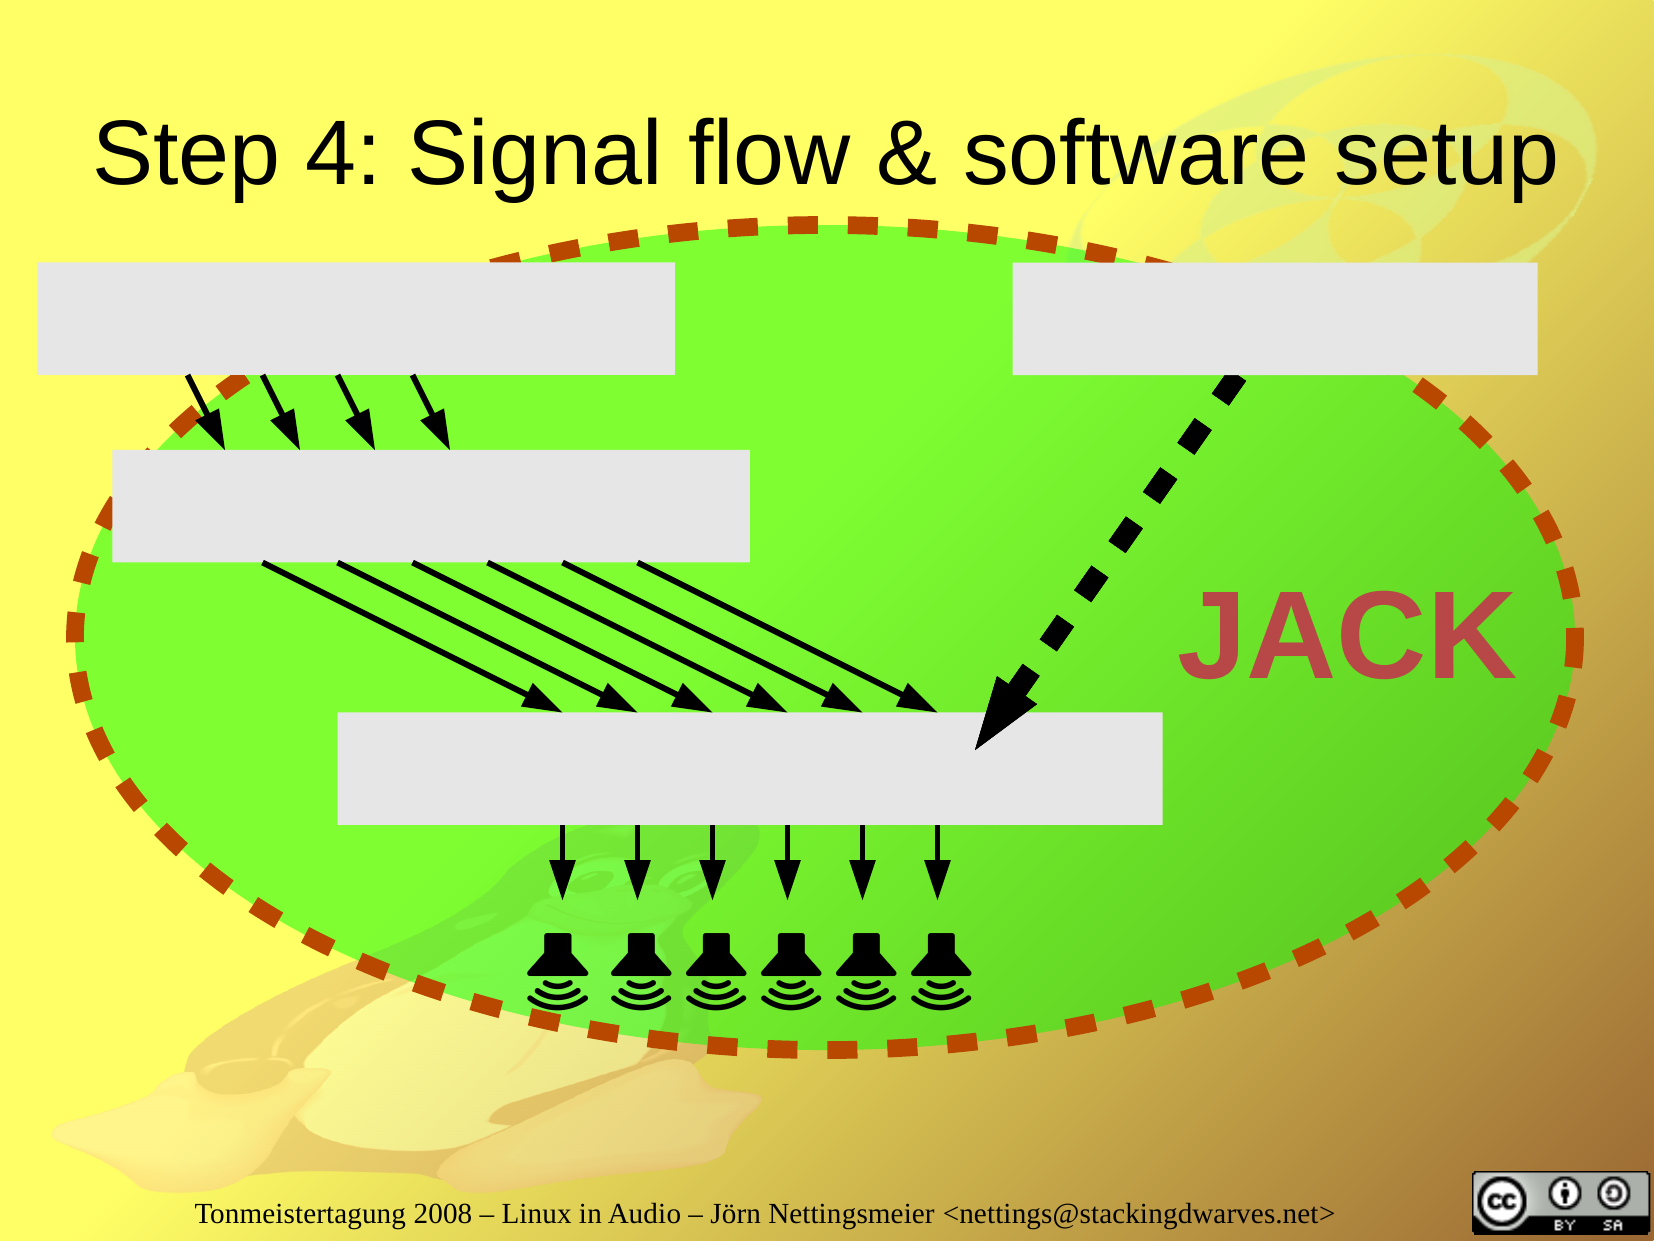

#
Step 4: Signal flow & software setup
JACK